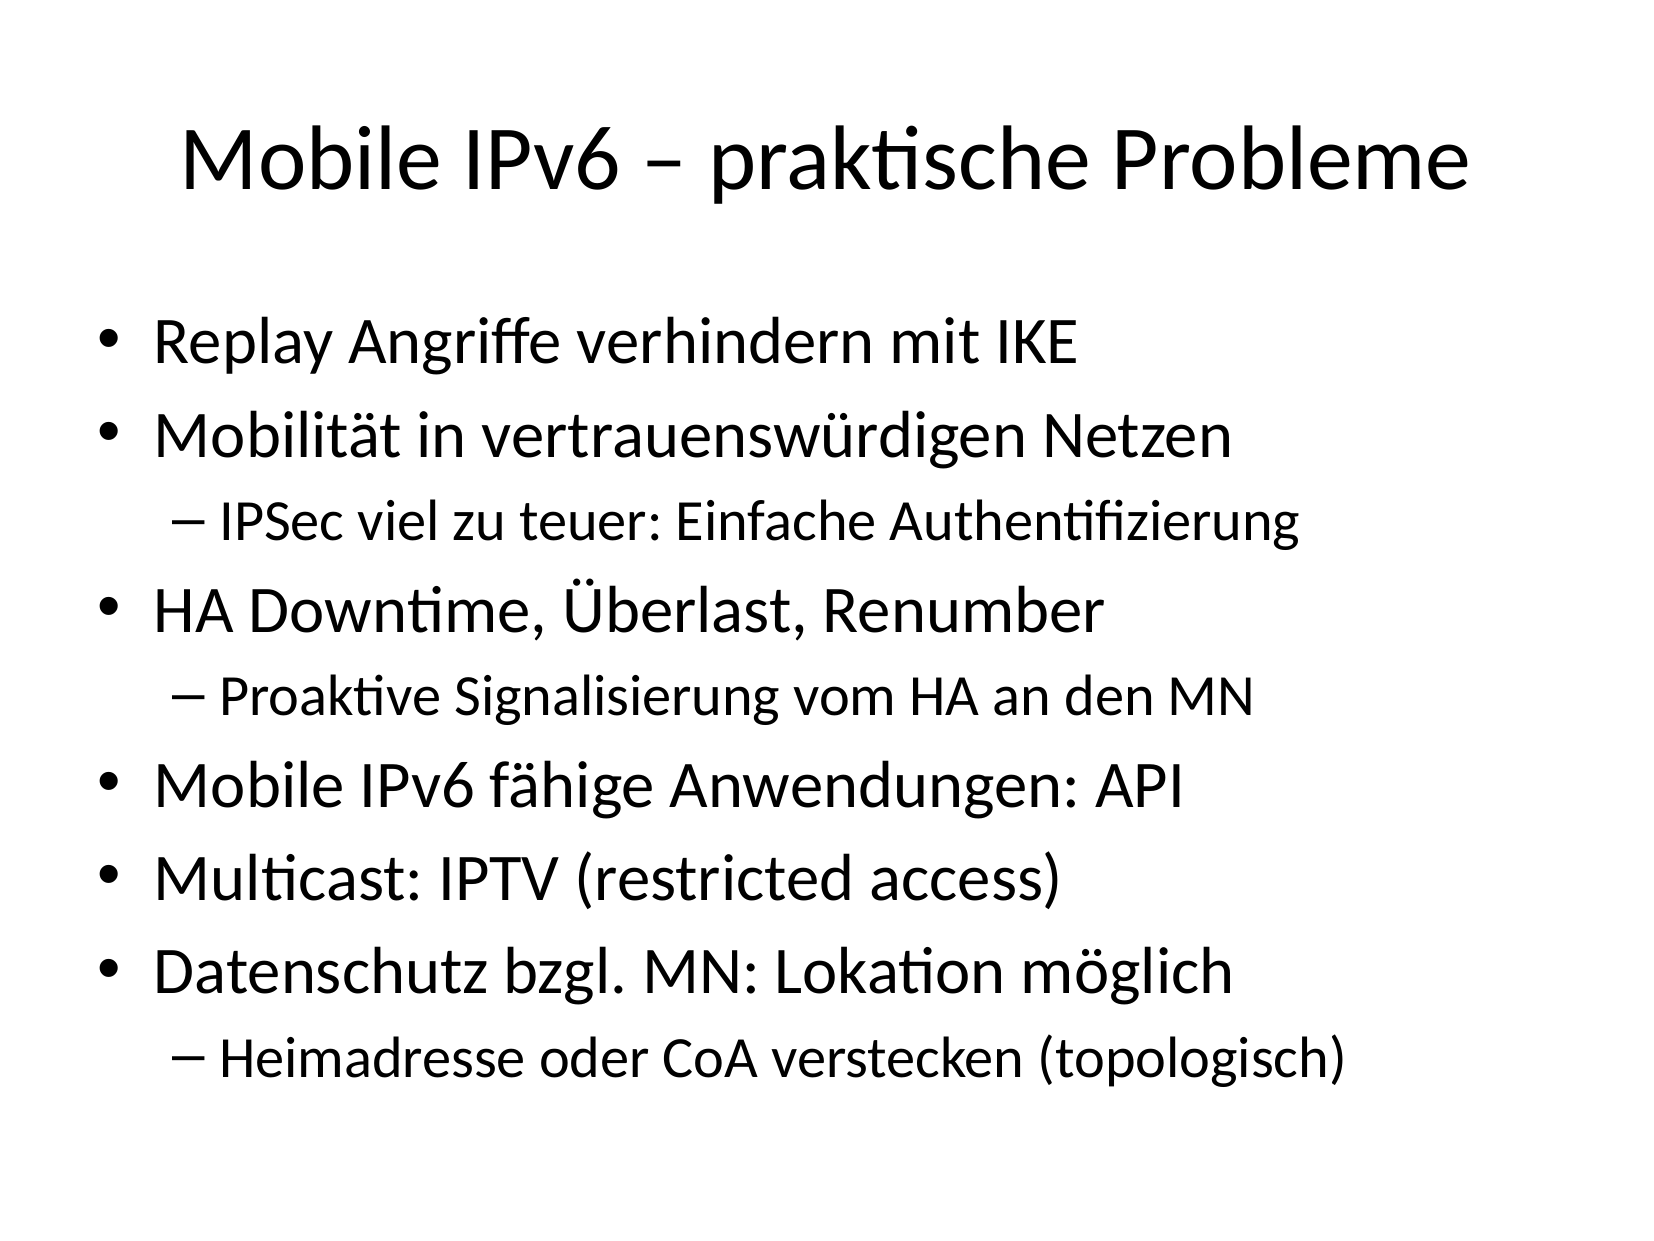

# Mobile IPv6 – praktische Probleme
Replay Angriffe verhindern mit IKE
Mobilität in vertrauenswürdigen Netzen
IPSec viel zu teuer: Einfache Authentifizierung
HA Downtime, Überlast, Renumber
Proaktive Signalisierung vom HA an den MN
Mobile IPv6 fähige Anwendungen: API
Multicast: IPTV (restricted access)
Datenschutz bzgl. MN: Lokation möglich
Heimadresse oder CoA verstecken (topologisch)